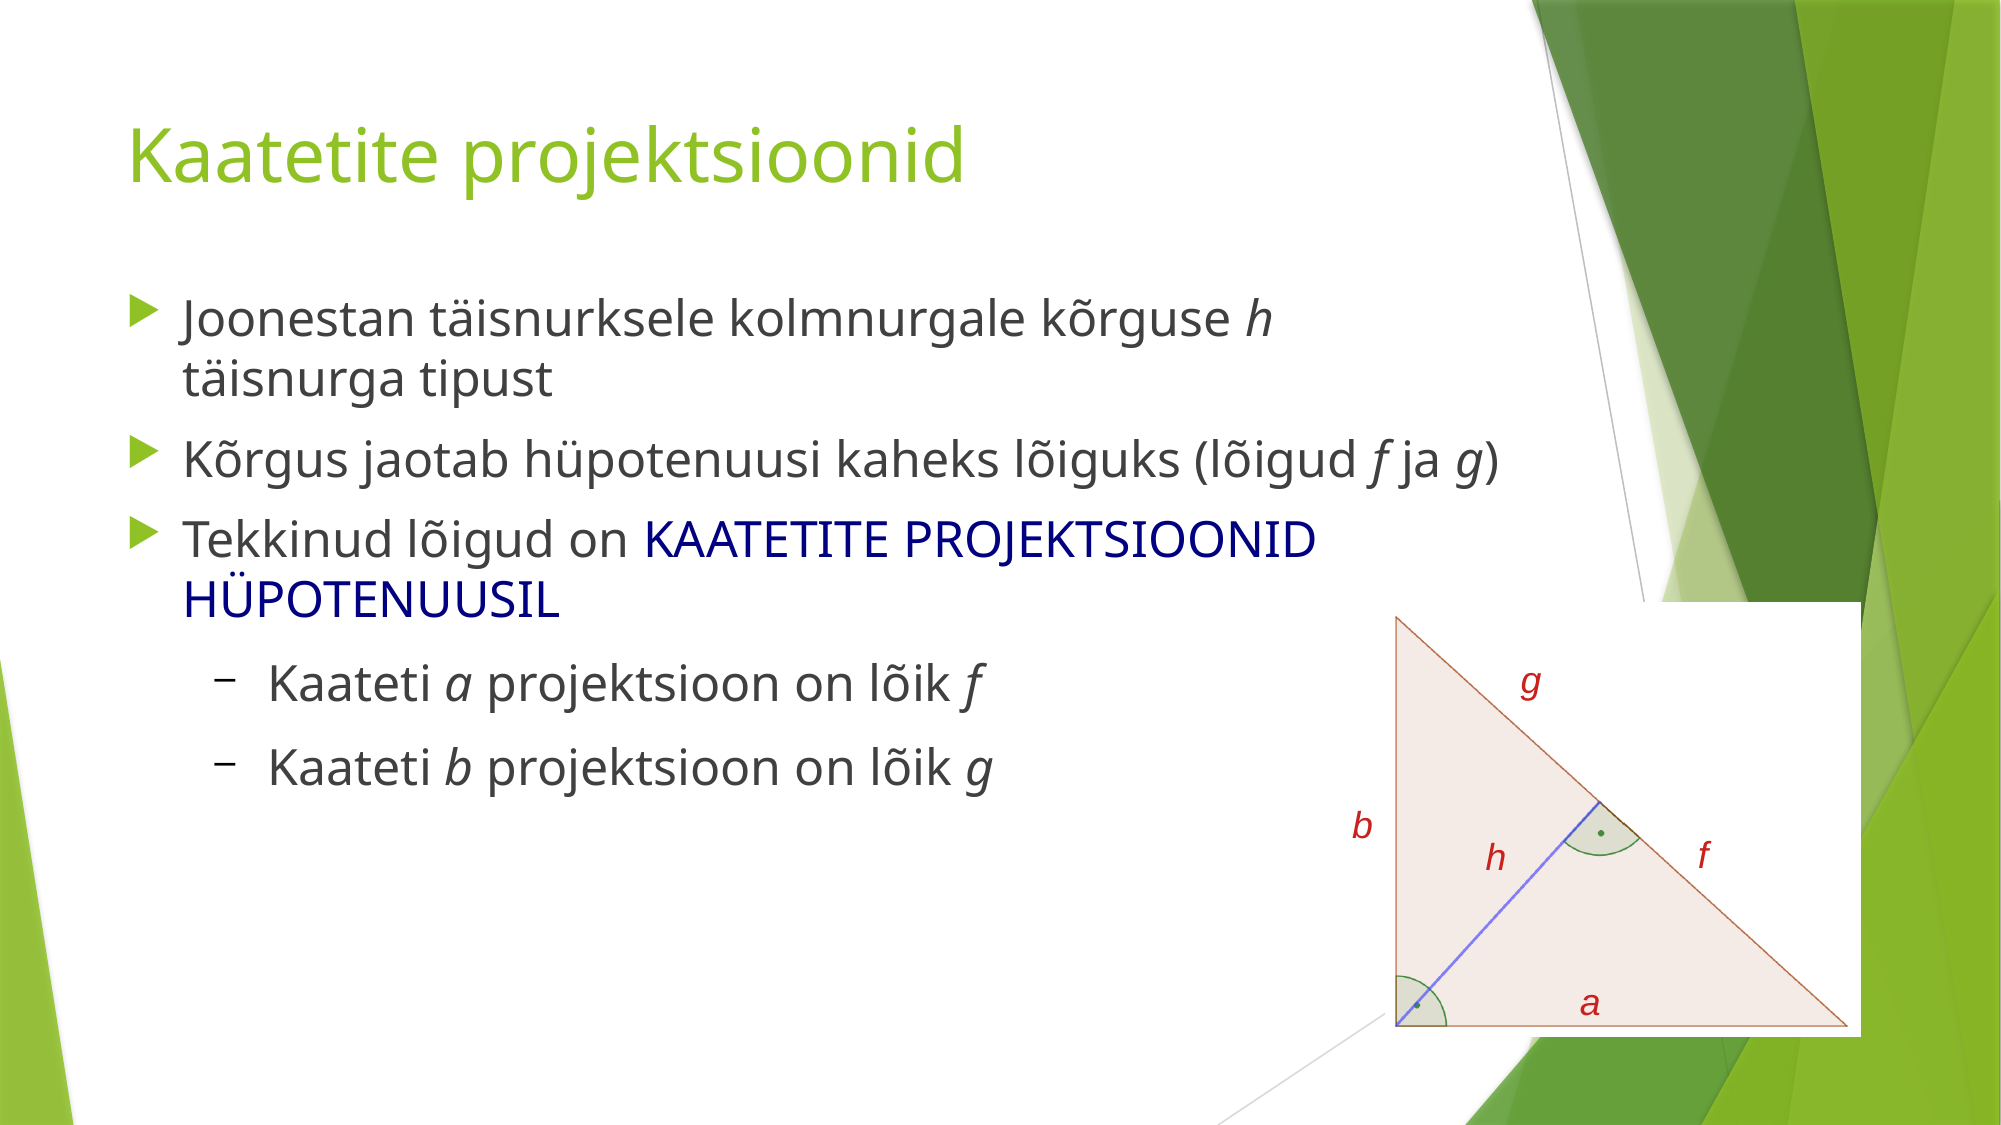

# Kaatetite projektsioonid
Joonestan täisnurksele kolmnurgale kõrguse h täisnurga tipust
Kõrgus jaotab hüpotenuusi kaheks lõiguks (lõigud f ja g)
Tekkinud lõigud on KAATETITE PROJEKTSIOONID HÜPOTENUUSIL
Kaateti a projektsioon on lõik f
Kaateti b projektsioon on lõik g
g
b
f
h
a